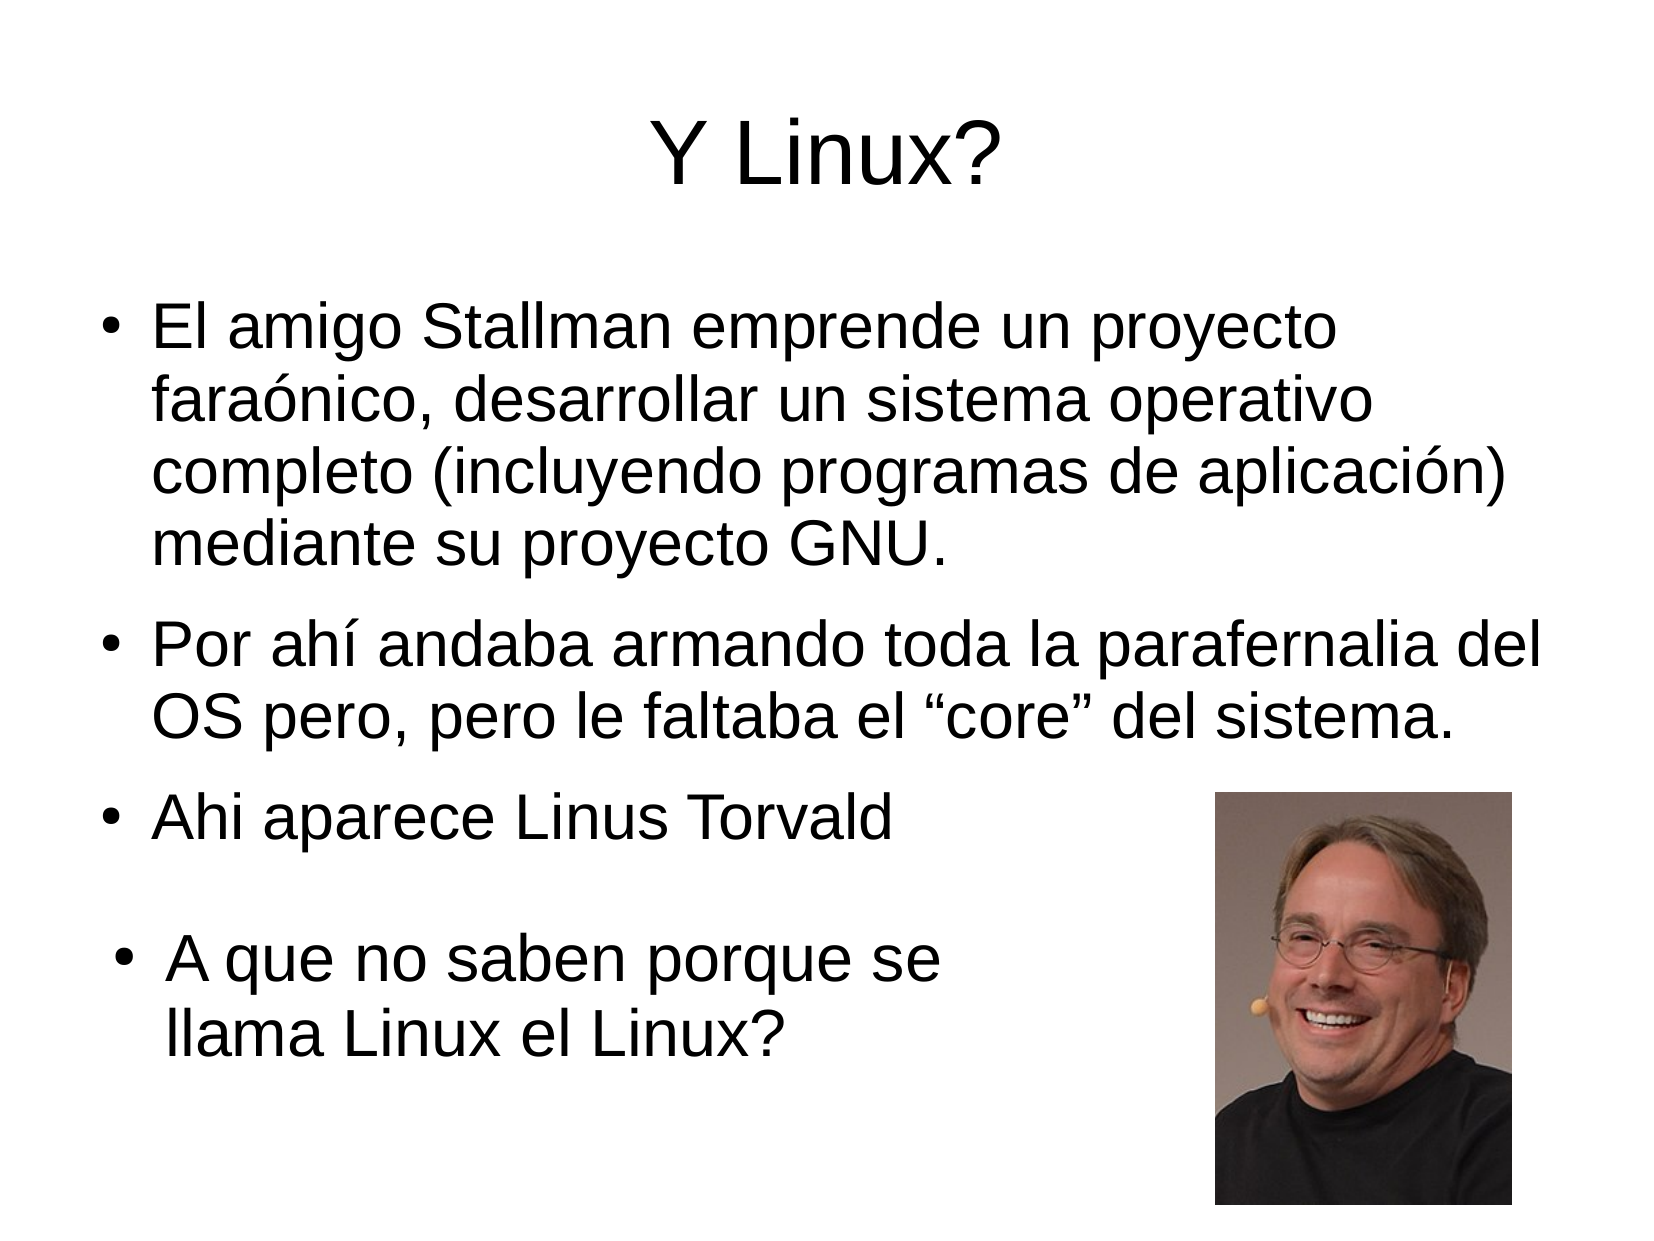

# Y Linux?
El amigo Stallman emprende un proyecto faraónico, desarrollar un sistema operativo completo (incluyendo programas de aplicación) mediante su proyecto GNU.
Por ahí andaba armando toda la parafernalia del OS pero, pero le faltaba el “core” del sistema.
Ahi aparece Linus Torvald
A que no saben porque se llama Linux el Linux?